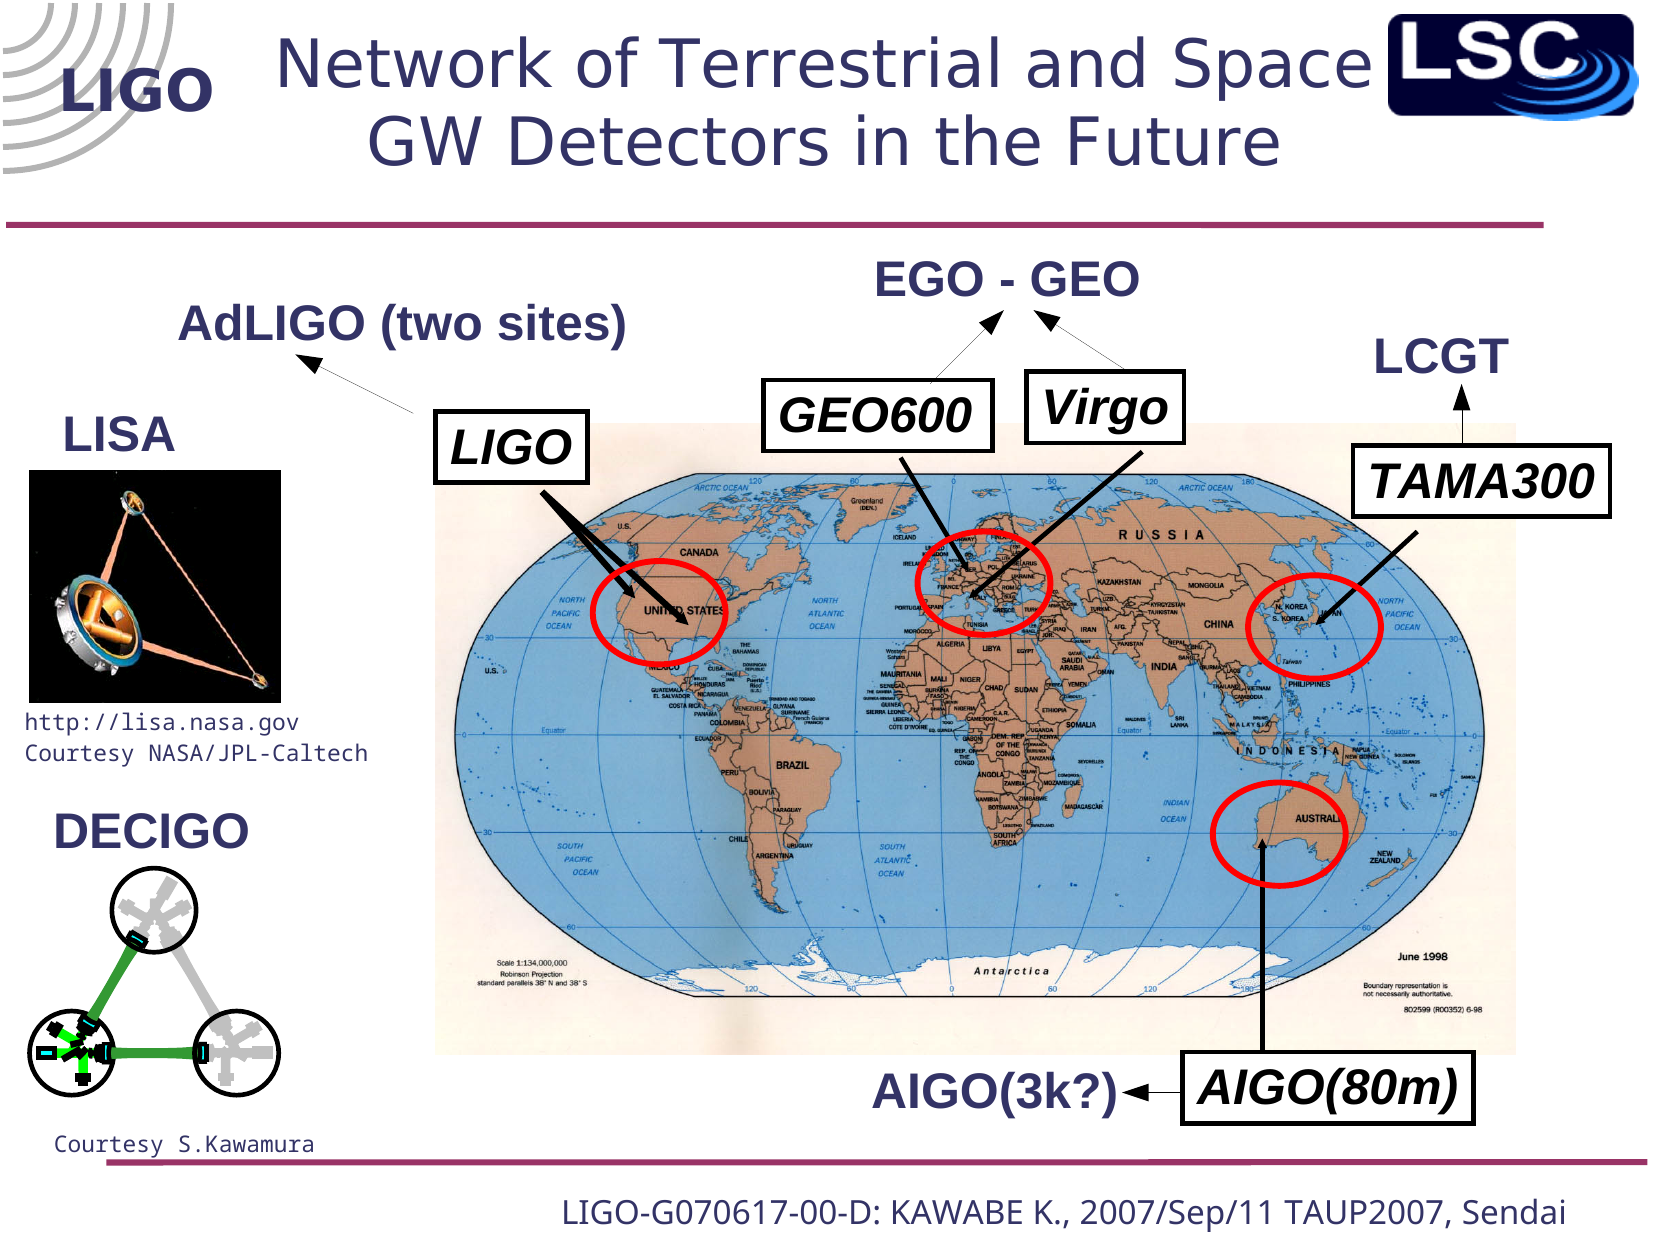

# Network of Terrestrial and Space GW Detectors in the Future
EGO - GEO
AdLIGO (two sites)
LCGT
Virgo
GEO600
LISA
http://lisa.nasa.gov
Courtesy NASA/JPL-Caltech
LIGO
TAMA300
DECIGO
Courtesy S.Kawamura
AIGO(80m)
AIGO(3k?)